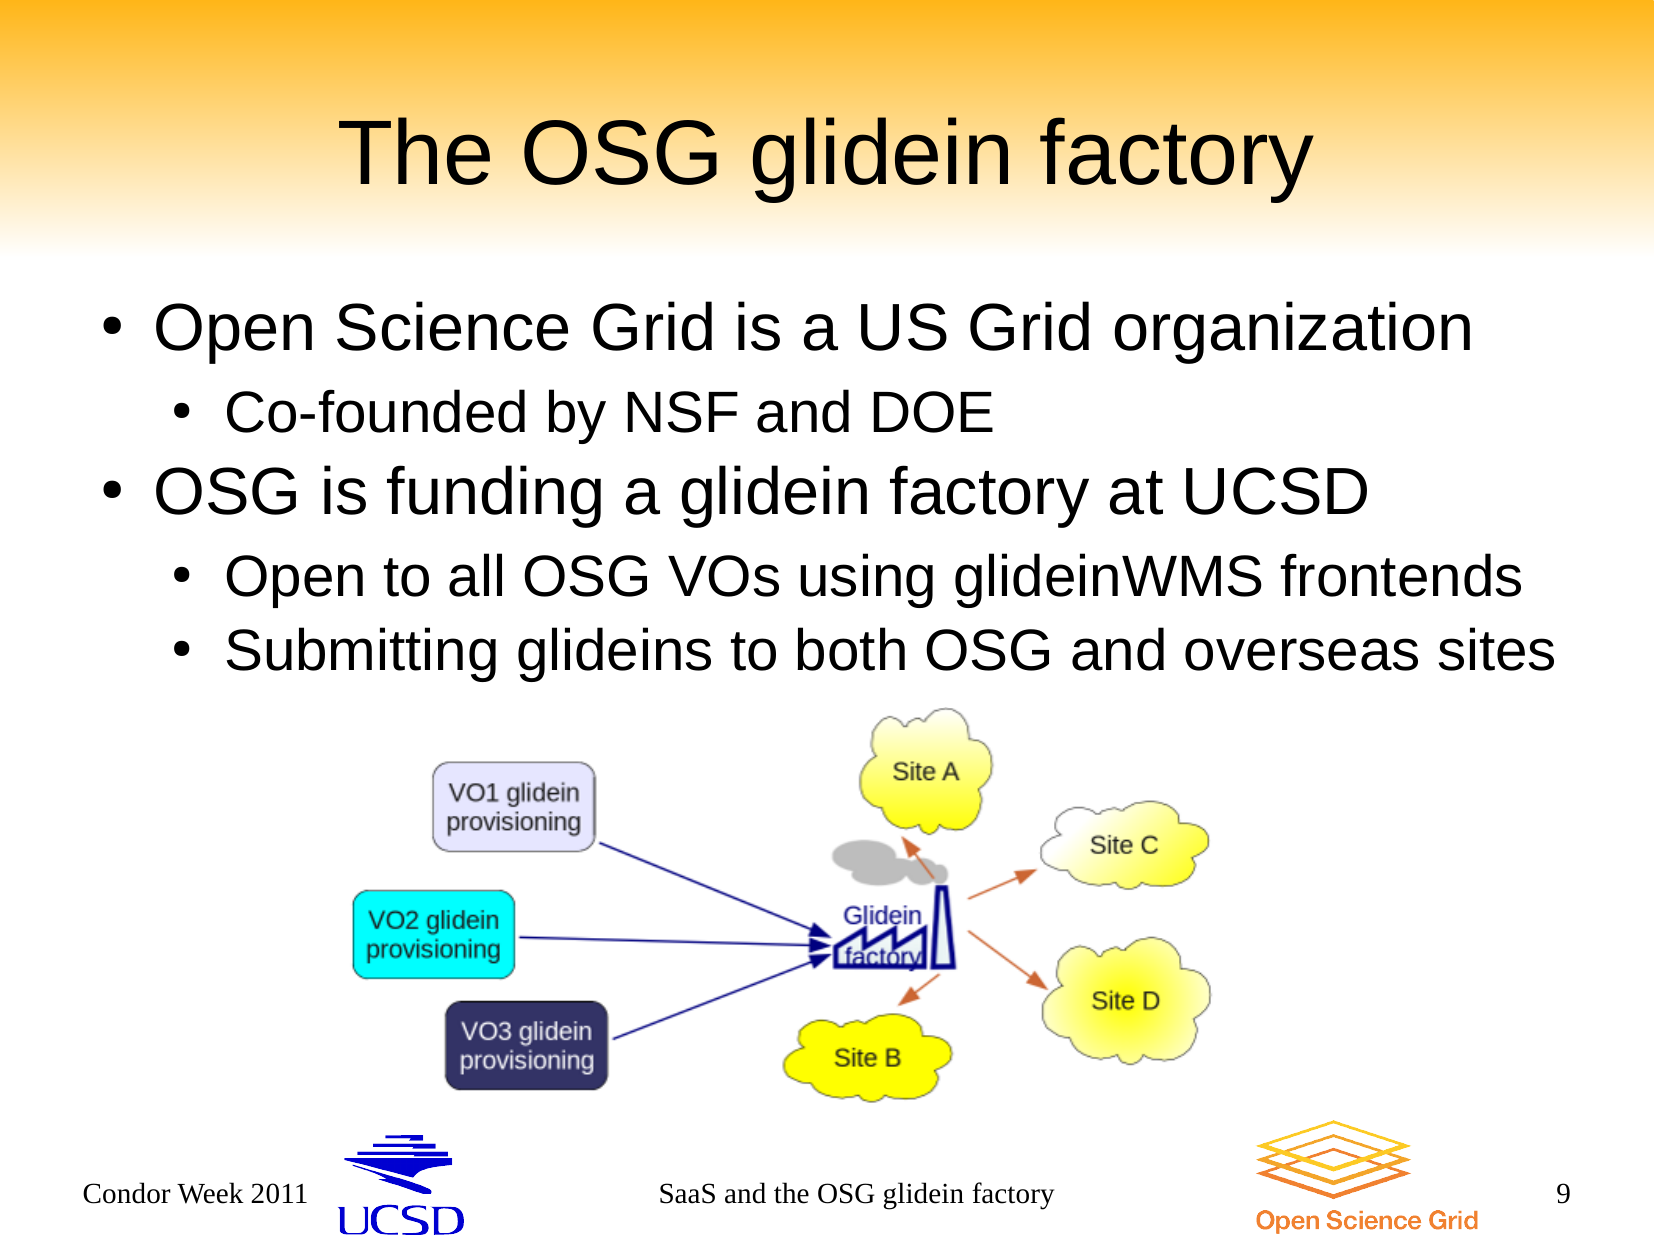

# The OSG glidein factory
Open Science Grid is a US Grid organization
Co-founded by NSF and DOE
OSG is funding a glidein factory at UCSD
Open to all OSG VOs using glideinWMS frontends
Submitting glideins to both OSG and overseas sites
Condor Week 2011
SaaS and the OSG glidein factory
9